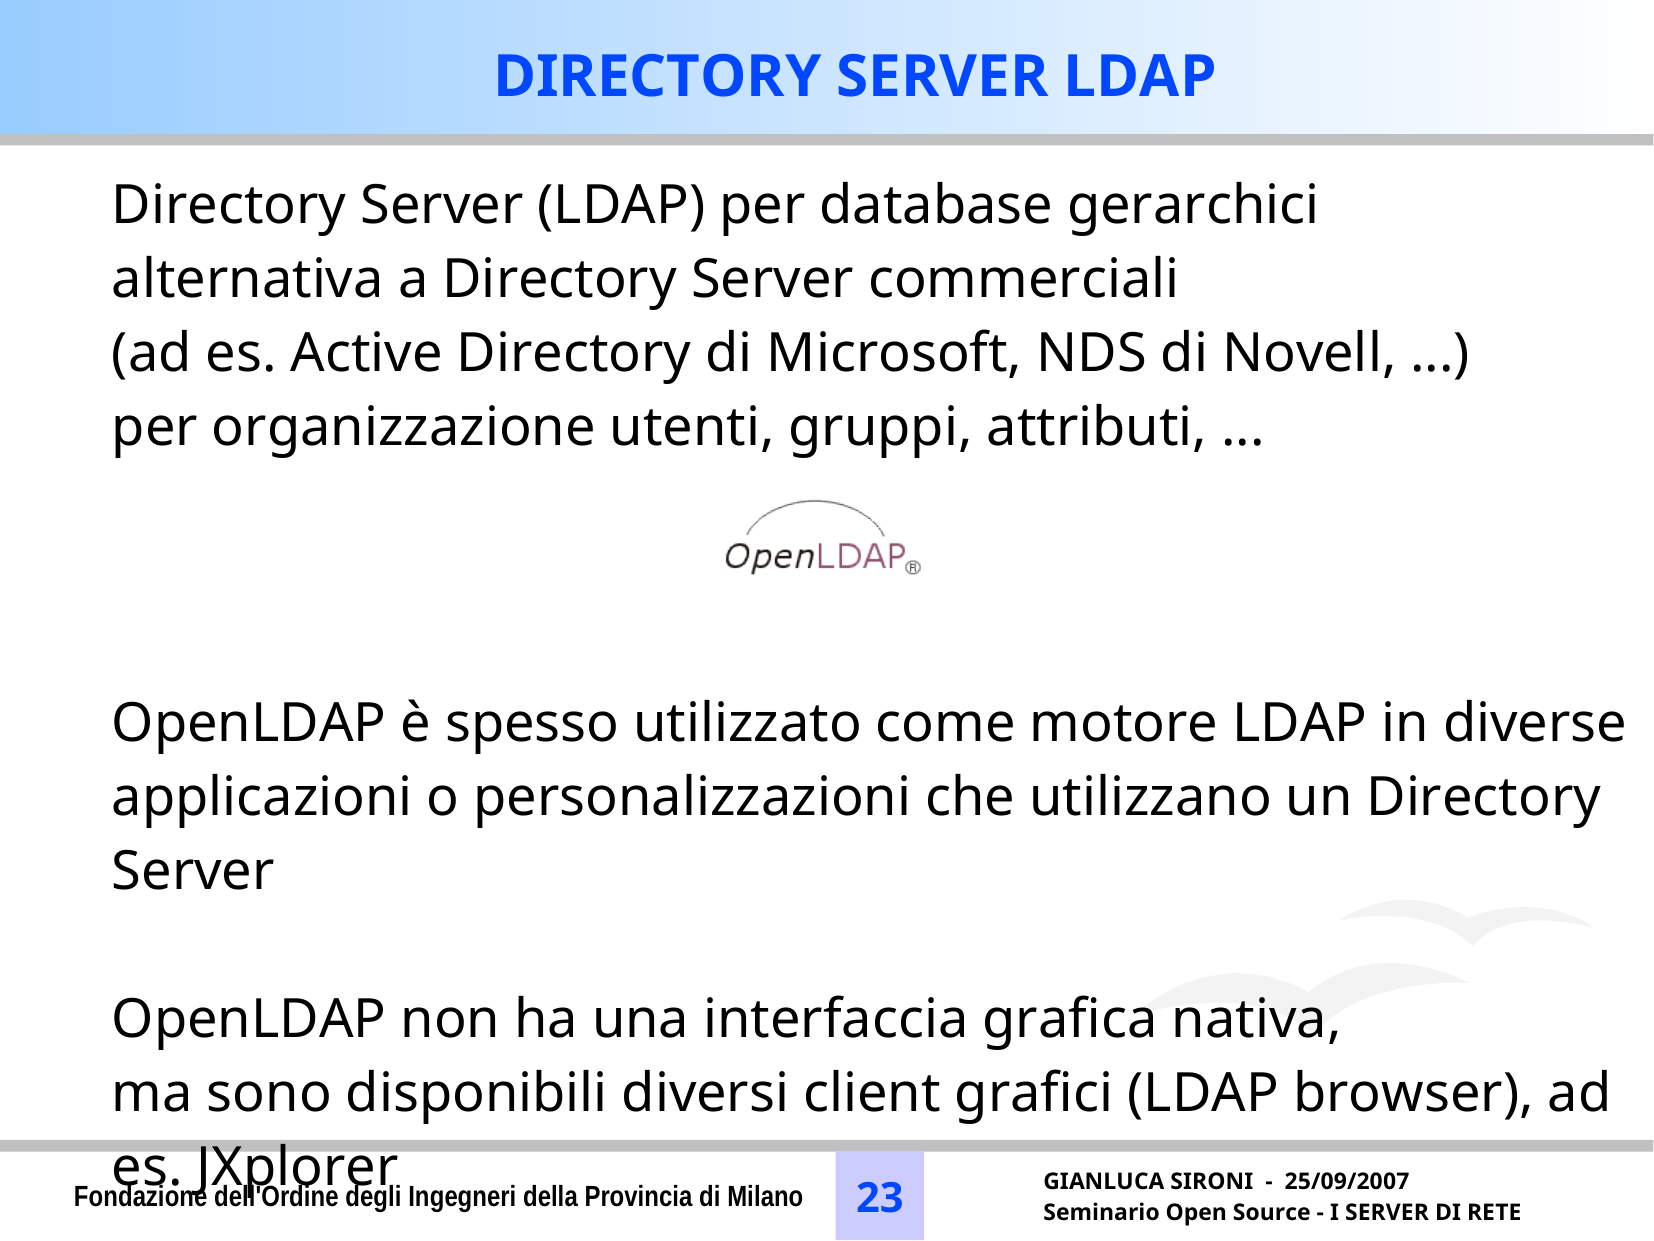

# DIRECTORY SERVER LDAP
Directory Server (LDAP) per database gerarchici
alternativa a Directory Server commerciali
(ad es. Active Directory di Microsoft, NDS di Novell, ...)
per organizzazione utenti, gruppi, attributi, ...
OpenLDAP è spesso utilizzato come motore LDAP in diverse applicazioni o personalizzazioni che utilizzano un Directory Server
OpenLDAP non ha una interfaccia grafica nativa,
ma sono disponibili diversi client grafici (LDAP browser), ad es. JXplorer